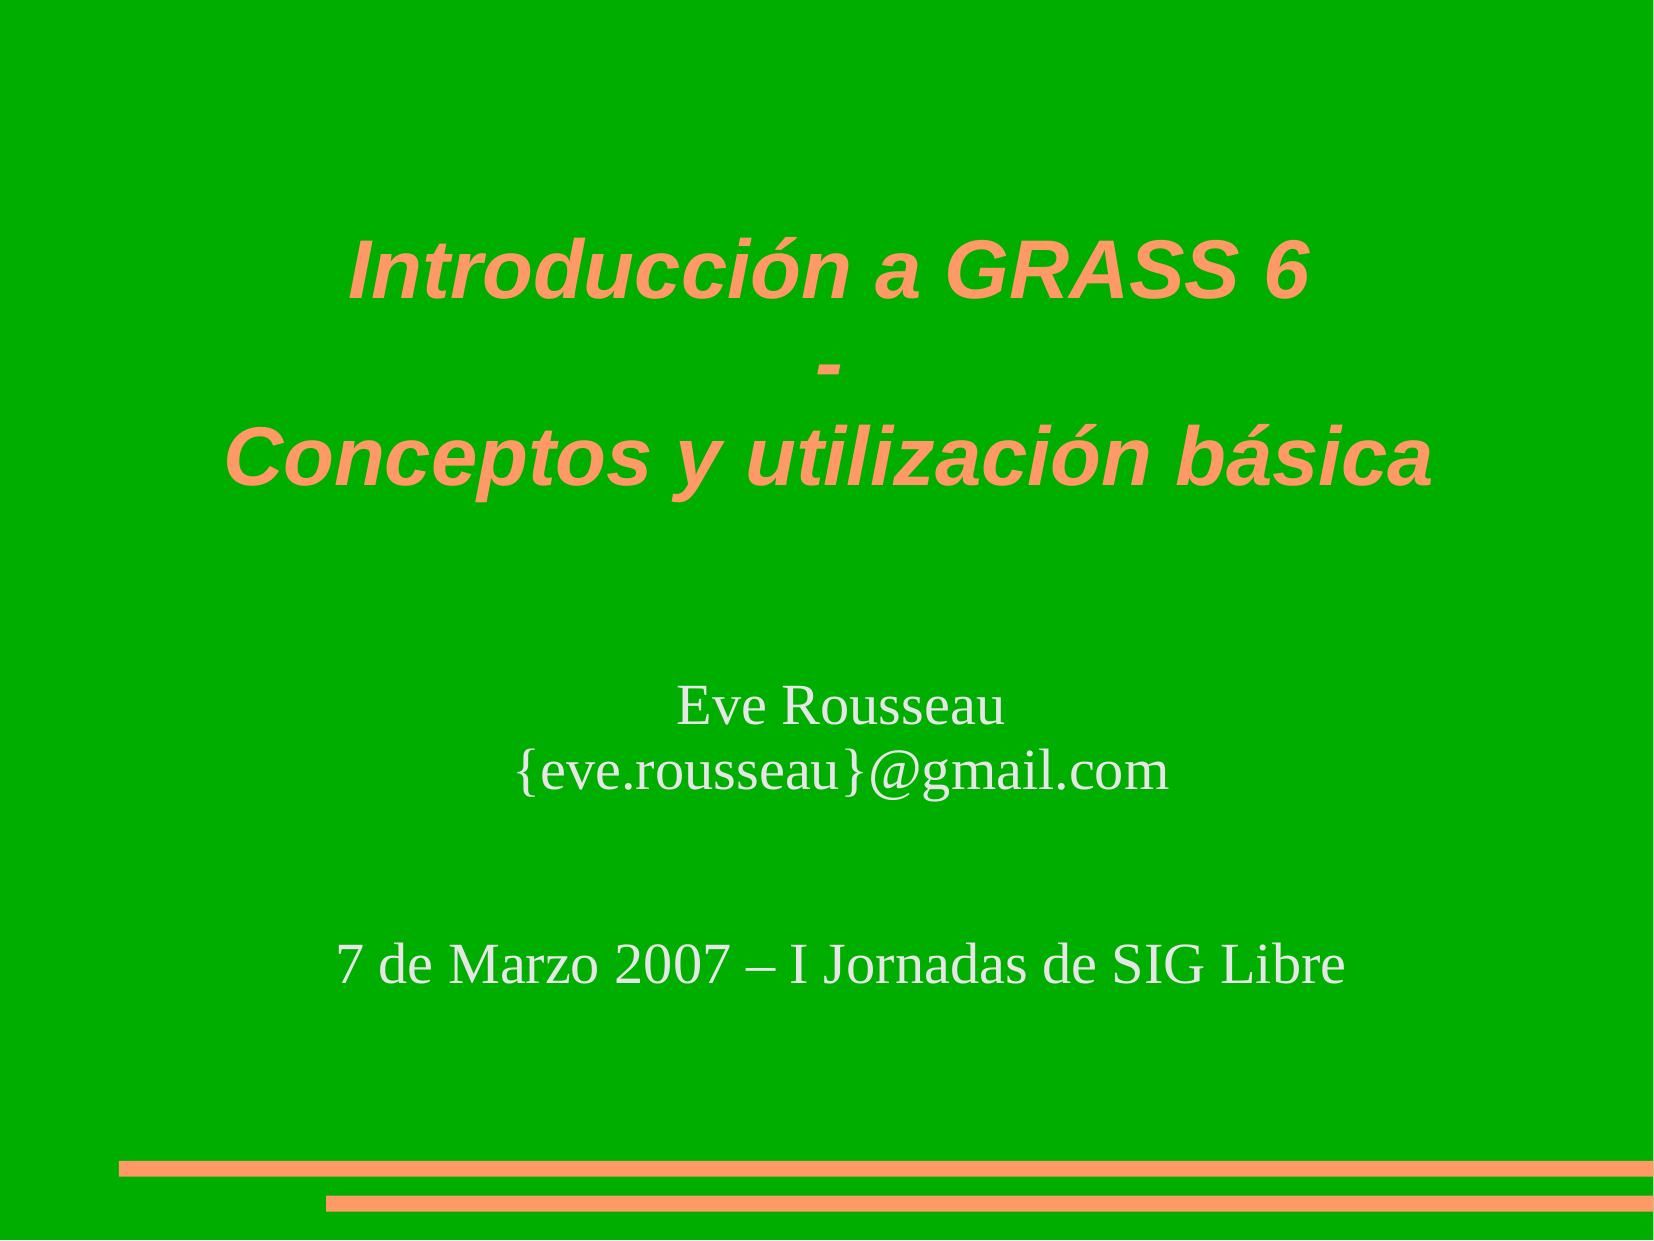

# Introducción a GRASS 6 - Conceptos y utilización básica
Eve Rousseau
{eve.rousseau}@gmail.com
7 de Marzo 2007 – I Jornadas de SIG Libre